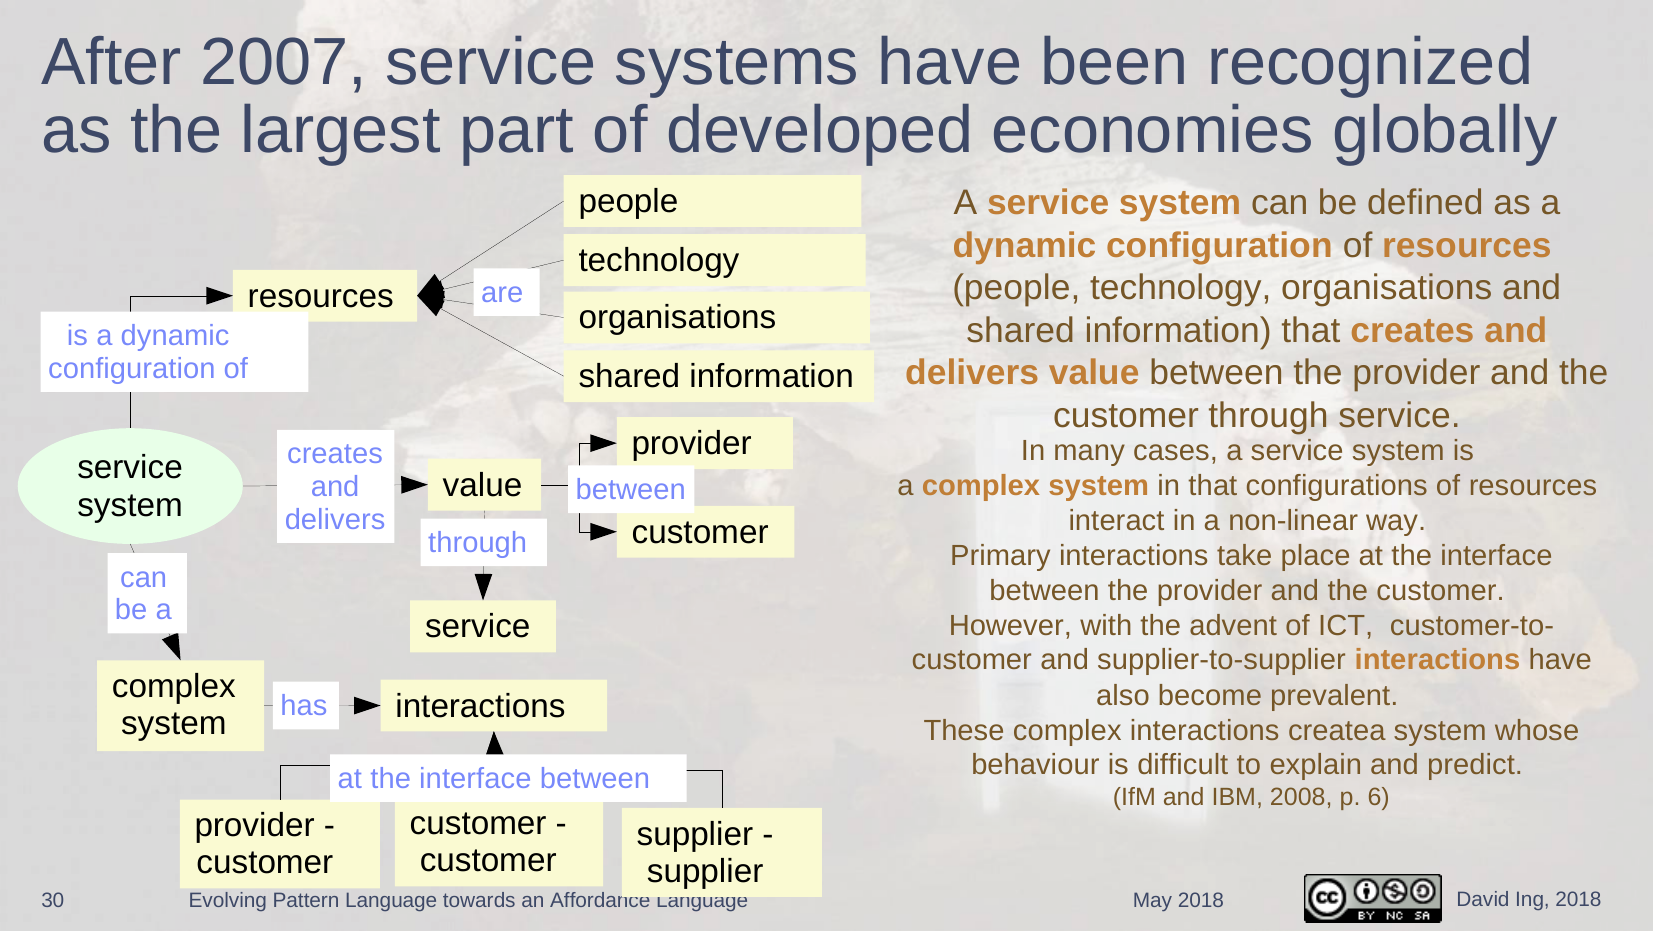

# After 2007, service systems have been recognized as the largest part of developed economies globally
A service system can be defined as a dynamic configuration of resources
(people, technology, organisations and shared information) that creates and delivers value between the provider and the customer through service.
people
technology
are
resources
organisations
is a dynamic configuration of
shared information
provider
In many cases, a service system is
a complex system in that configurations of resources
interact in a non-linear way.
Primary interactions take place at the interface
between the provider and the customer.
However, with the advent of ICT, customer-to-customer and supplier-to-supplier interactions have also become prevalent.
These complex interactions createa system whose behaviour is difficult to explain and predict.
(IfM and IBM, 2008, p. 6)
service system
creates and delivers
value
between
customer
through
can be a
service
complex system
interactions
has
at the interface between
customer - customer
provider - customer
supplier - supplier
Evolving Pattern Language towards an Affordance Language
May 2018
30